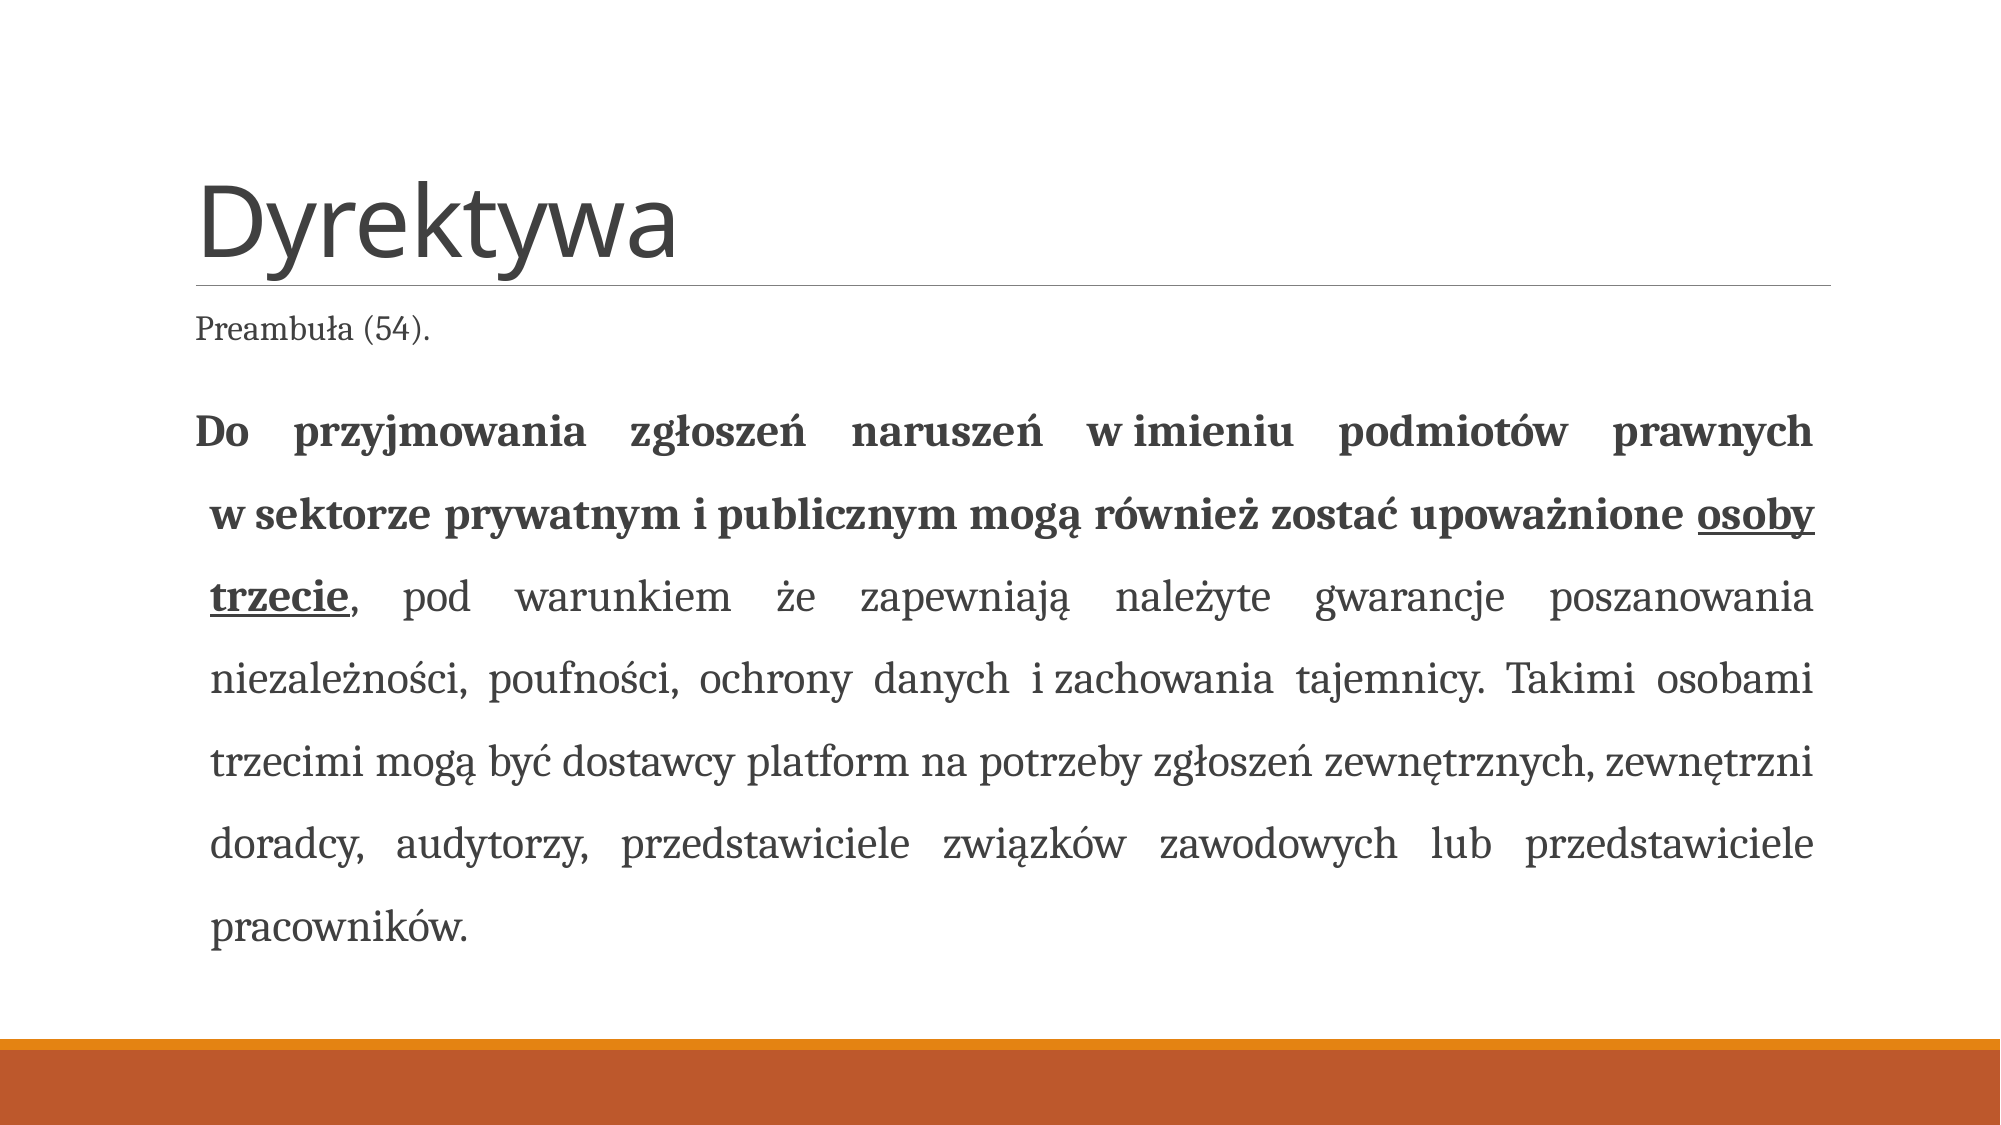

# Dyrektywa
Preambuła (54).
Do przyjmowania zgłoszeń naruszeń w imieniu podmiotów prawnych w sektorze prywatnym i publicznym mogą również zostać upoważnione osoby trzecie, pod warunkiem że zapewniają należyte gwarancje poszanowania niezależności, poufności, ochrony danych i zachowania tajemnicy. Takimi osobami trzecimi mogą być dostawcy platform na potrzeby zgłoszeń zewnętrznych, zewnętrzni doradcy, audytorzy, przedstawiciele związków zawodowych lub przedstawiciele pracowników.